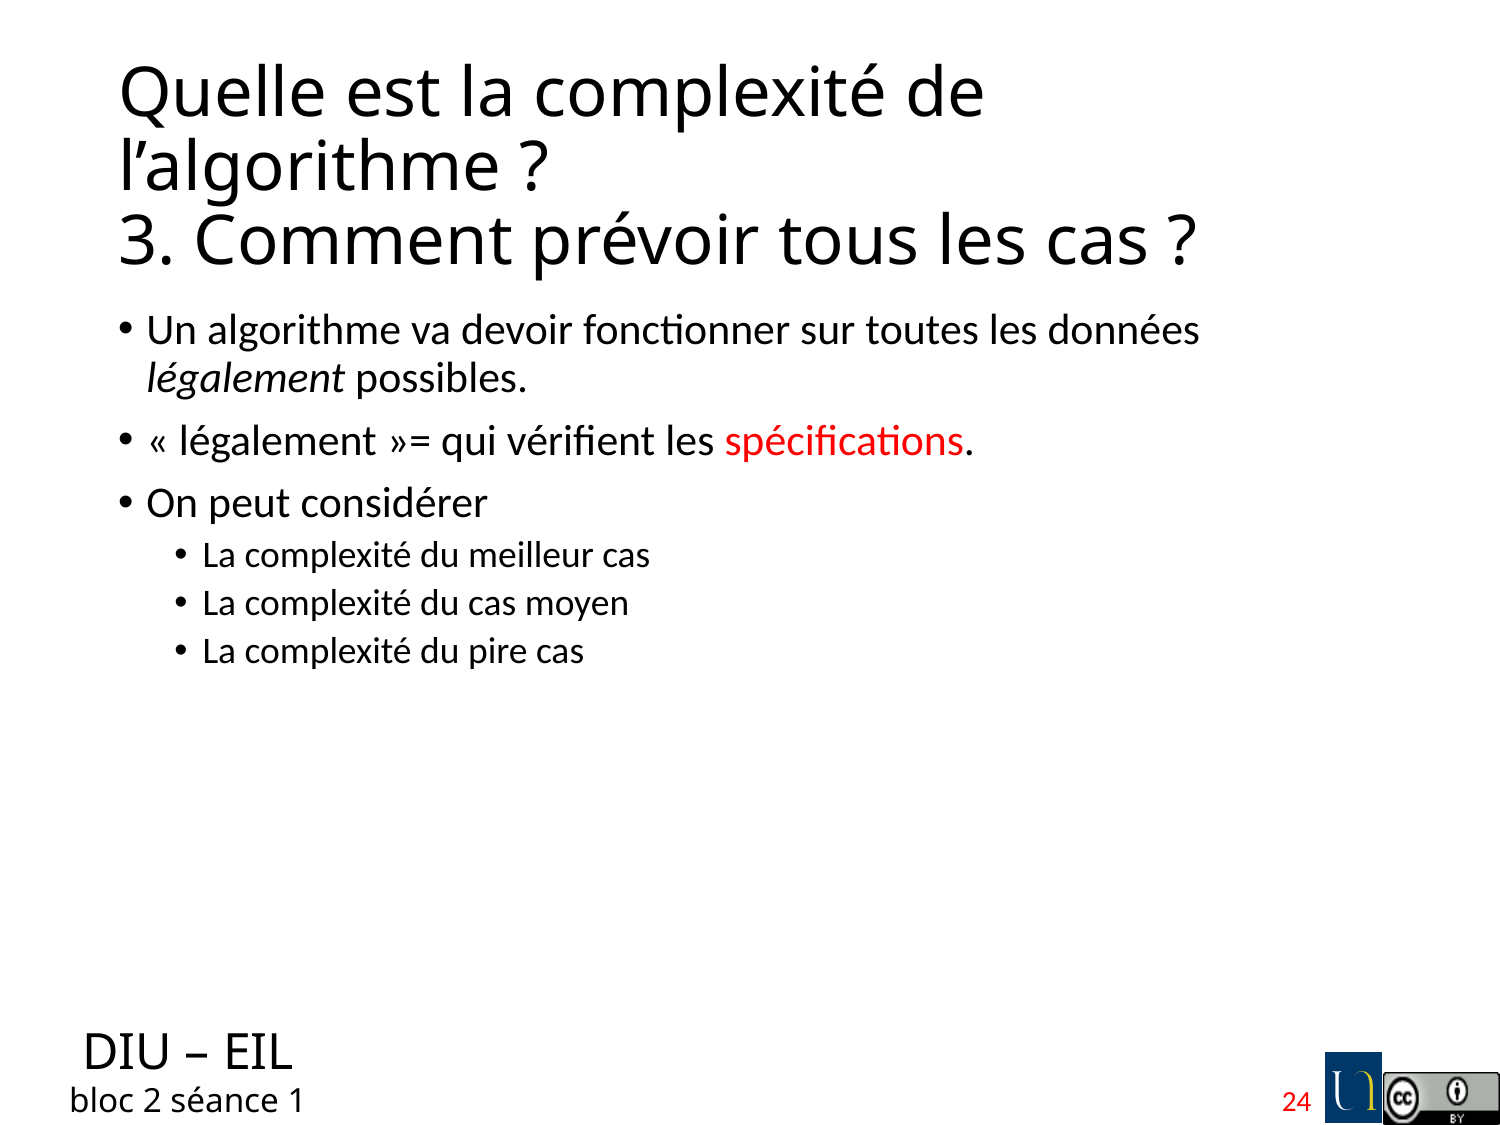

# Quelle est la complexité de l’algorithme ? 3. Comment prévoir tous les cas ?
Un algorithme va devoir fonctionner sur toutes les données légalement possibles.
« légalement »= qui vérifient les spécifications.
On peut considérer
La complexité du meilleur cas
La complexité du cas moyen
La complexité du pire cas